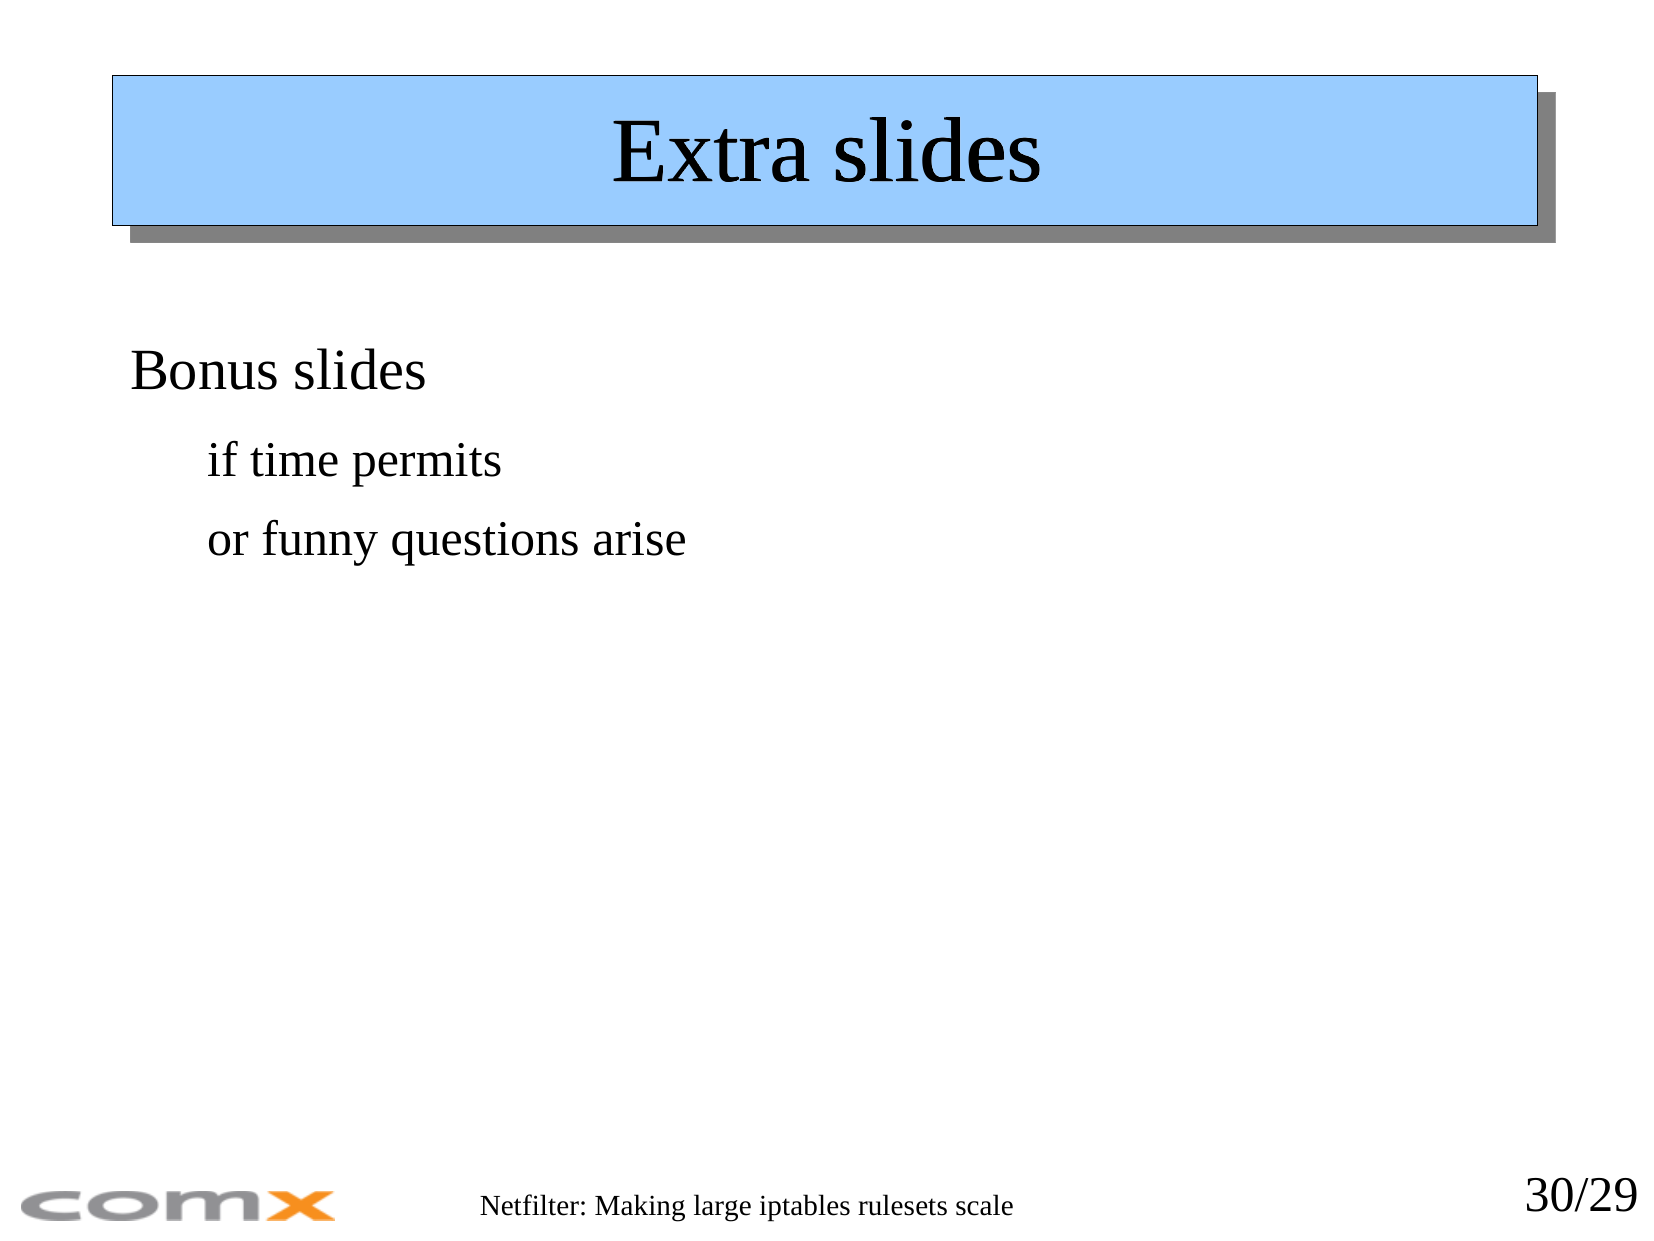

# Extra slides
Bonus slides
if time permits
or funny questions arise